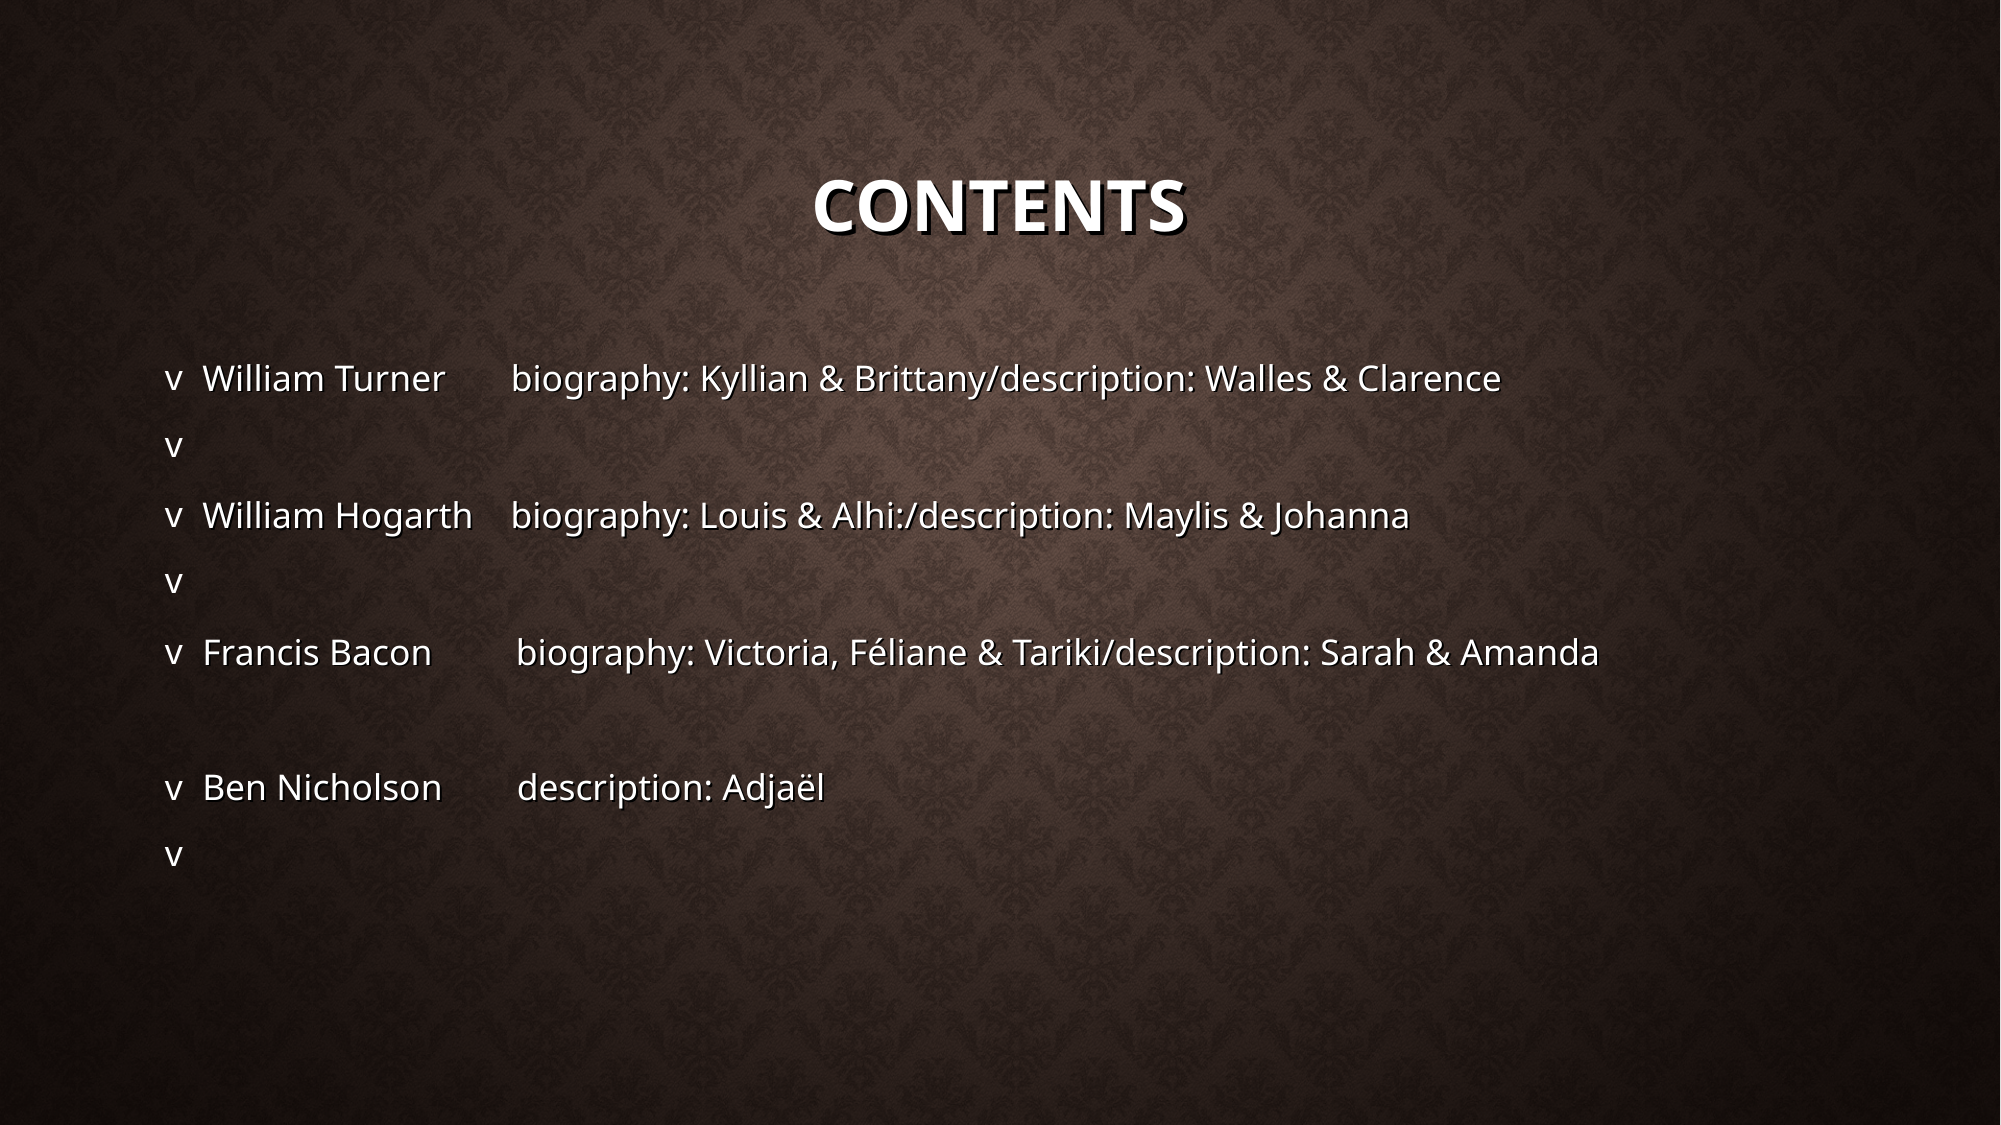

# Contents
William Turner biography: Kyllian & Brittany/description: Walles & Clarence
William Hogarth biography: Louis & Alhi:/description: Maylis & Johanna
Francis Bacon biography: Victoria, Féliane & Tariki/description: Sarah & Amanda
Ben Nicholson description: Adjaël